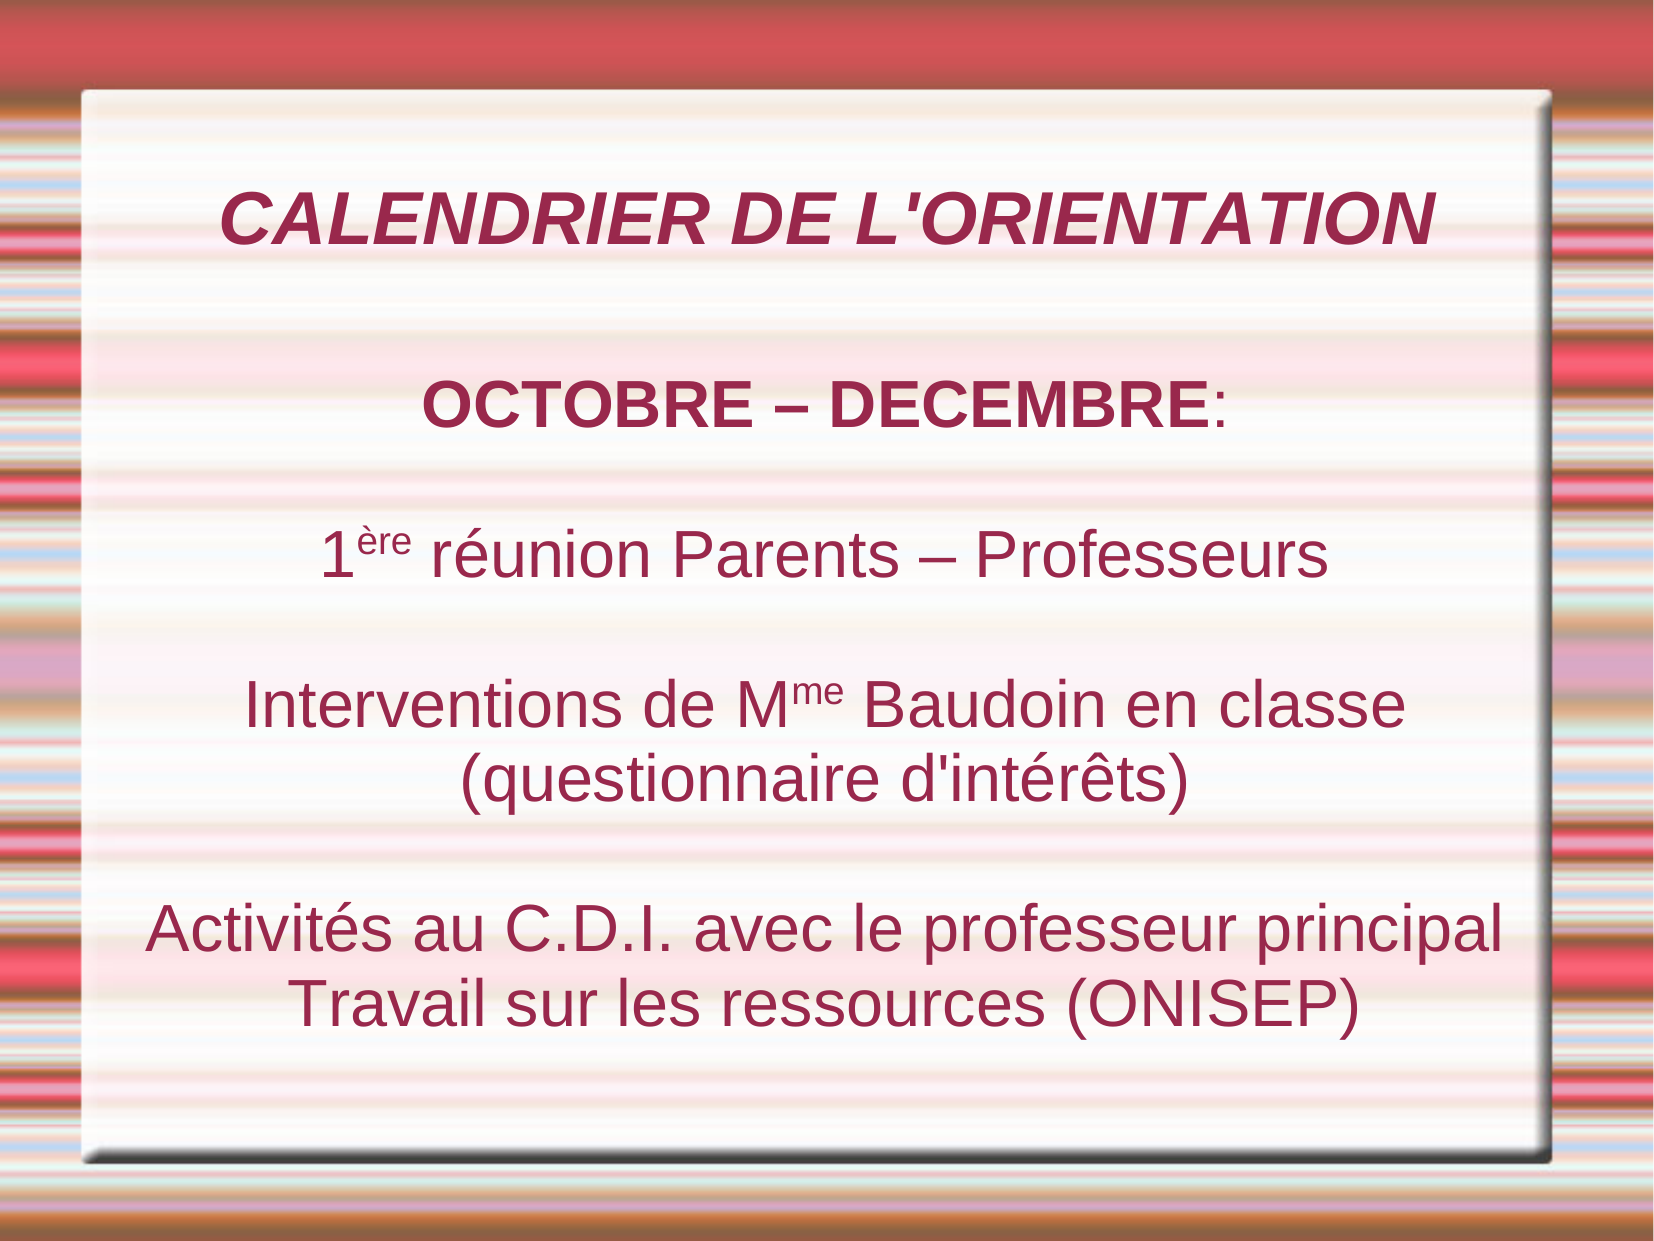

# CALENDRIER DE L'ORIENTATION
OCTOBRE – DECEMBRE:
1ère réunion Parents – Professeurs
Interventions de Mme Baudoin en classe (questionnaire d'intérêts)
Activités au C.D.I. avec le professeur principal
Travail sur les ressources (ONISEP)